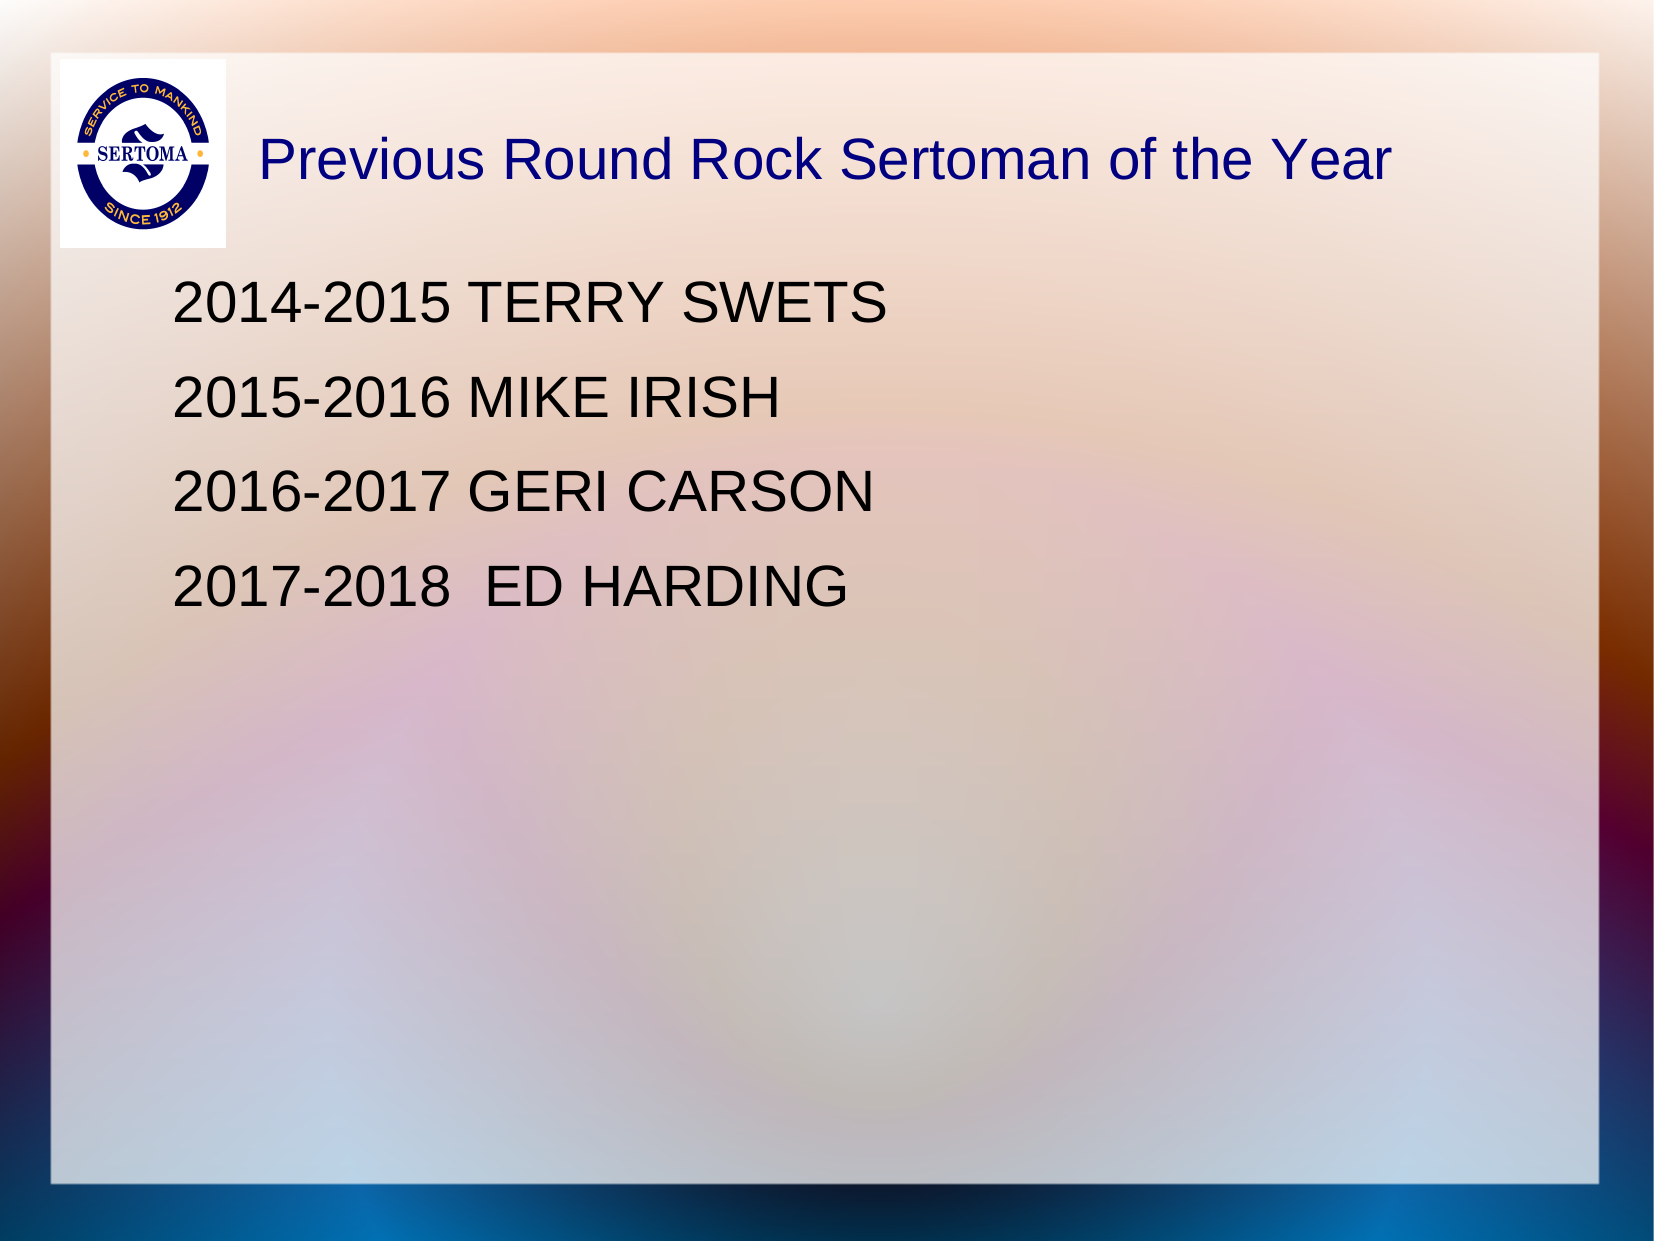

# Previous Round Rock Sertoman of the Year
2014-2015 TERRY SWETS
2015-2016 MIKE IRISH
2016-2017 GERI CARSON
2017-2018 ED HARDING